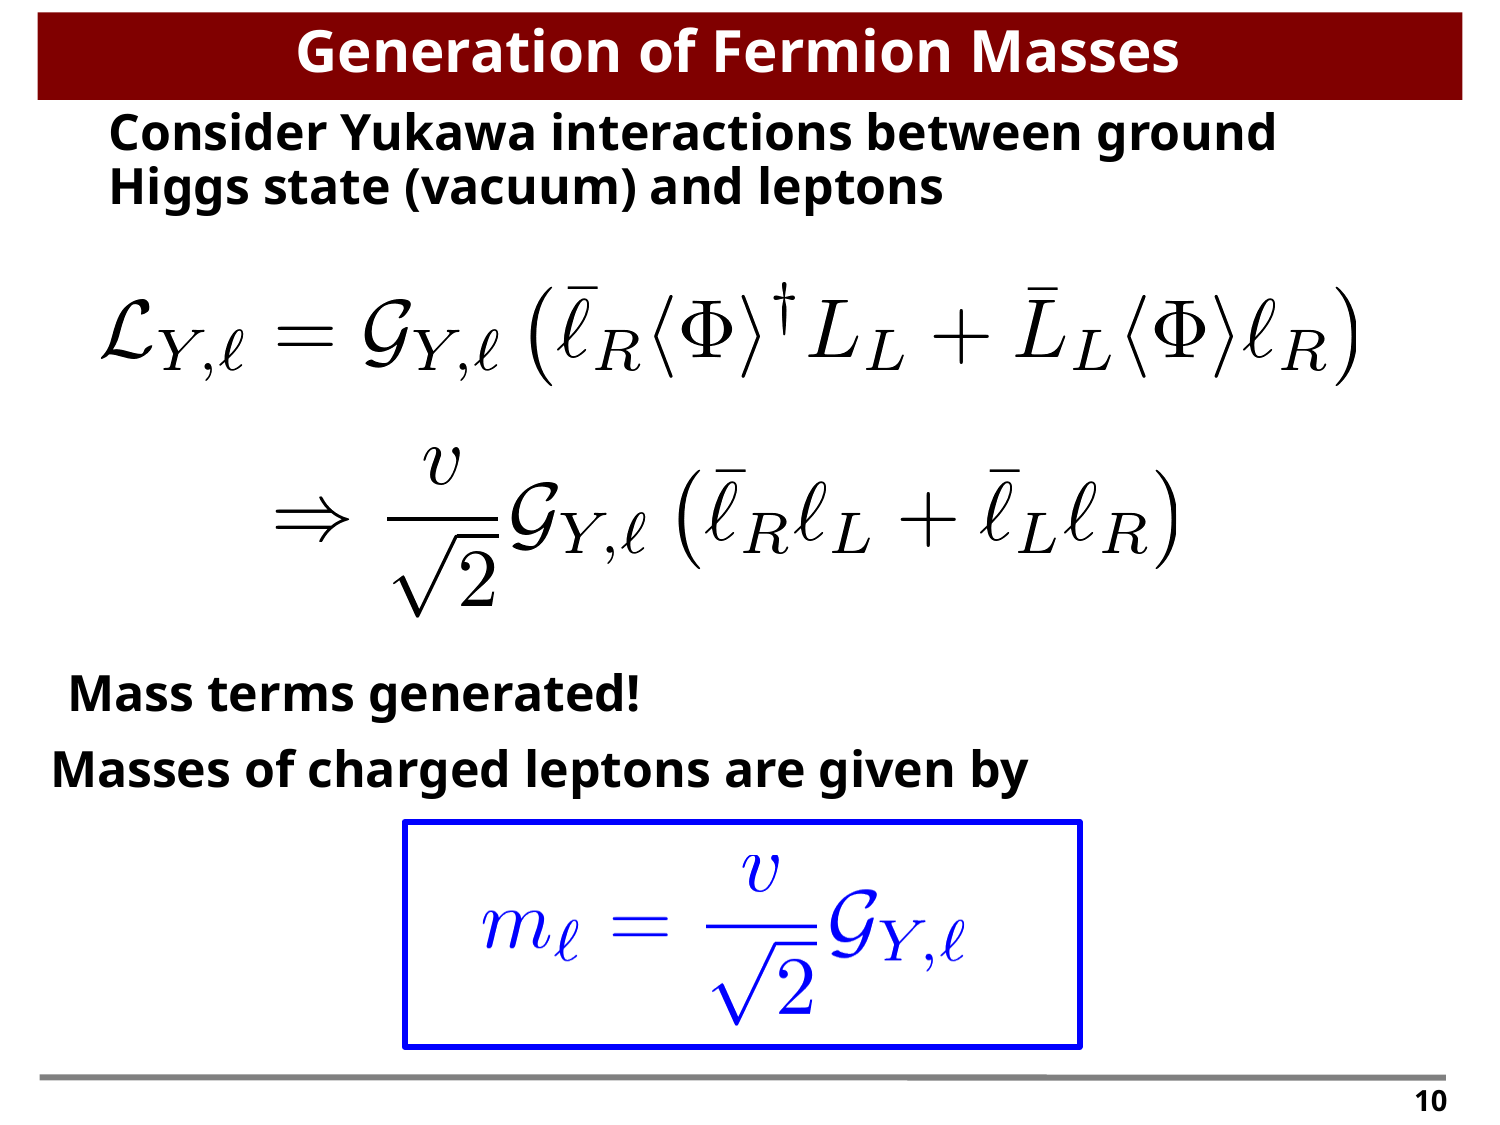

# Generation of Fermion Masses
 	Consider Yukawa interactions between ground Higgs state (vacuum) and leptons
 	Mass terms generated!
 Masses of charged leptons are given by